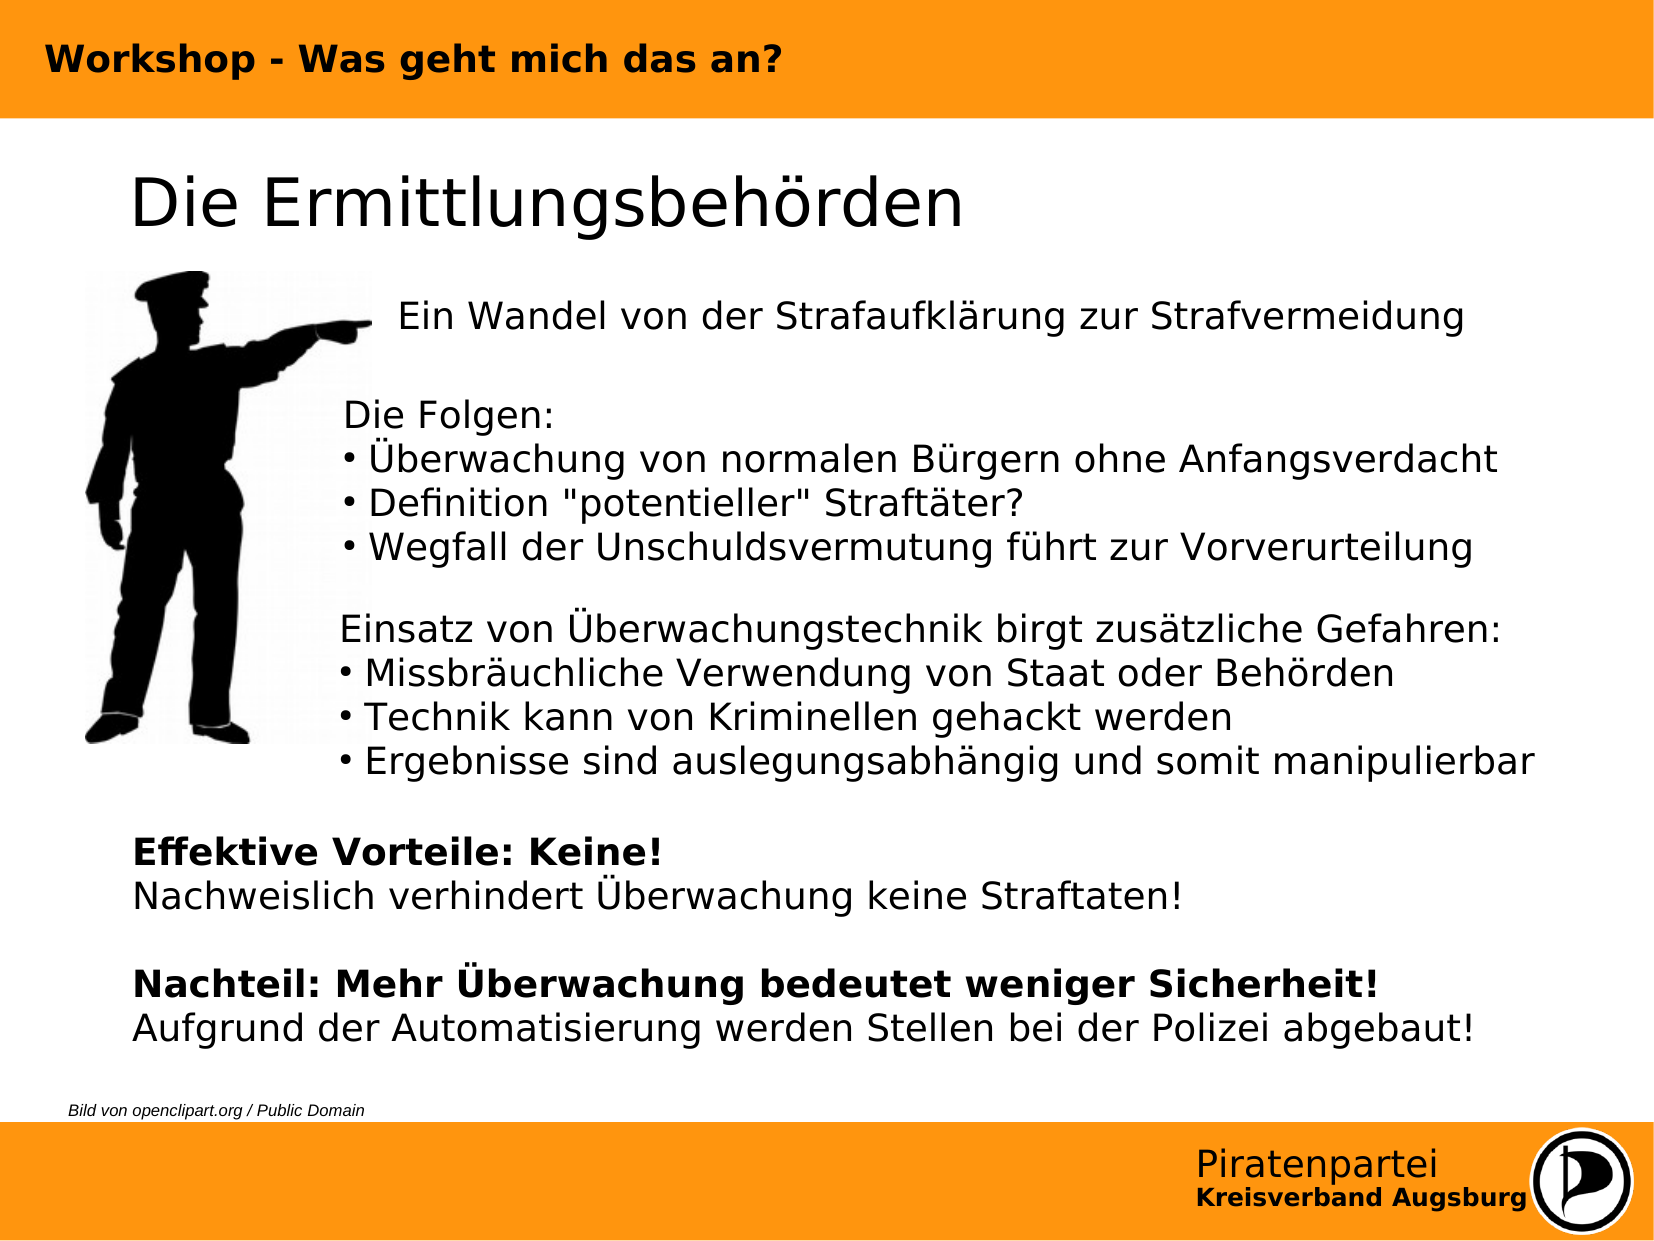

Workshop - Was geht mich das an?
Die Ermittlungsbehörden
Ein Wandel von der Strafaufklärung zur Strafvermeidung
Die Folgen:
 Überwachung von normalen Bürgern ohne Anfangsverdacht
 Definition "potentieller" Straftäter?
 Wegfall der Unschuldsvermutung führt zur Vorverurteilung
Einsatz von Überwachungstechnik birgt zusätzliche Gefahren:
 Missbräuchliche Verwendung von Staat oder Behörden
 Technik kann von Kriminellen gehackt werden
 Ergebnisse sind auslegungsabhängig und somit manipulierbar
Effektive Vorteile: Keine!
Nachweislich verhindert Überwachung keine Straftaten!
Nachteil: Mehr Überwachung bedeutet weniger Sicherheit!
Aufgrund der Automatisierung werden Stellen bei der Polizei abgebaut!
Bild von openclipart.org / Public Domain